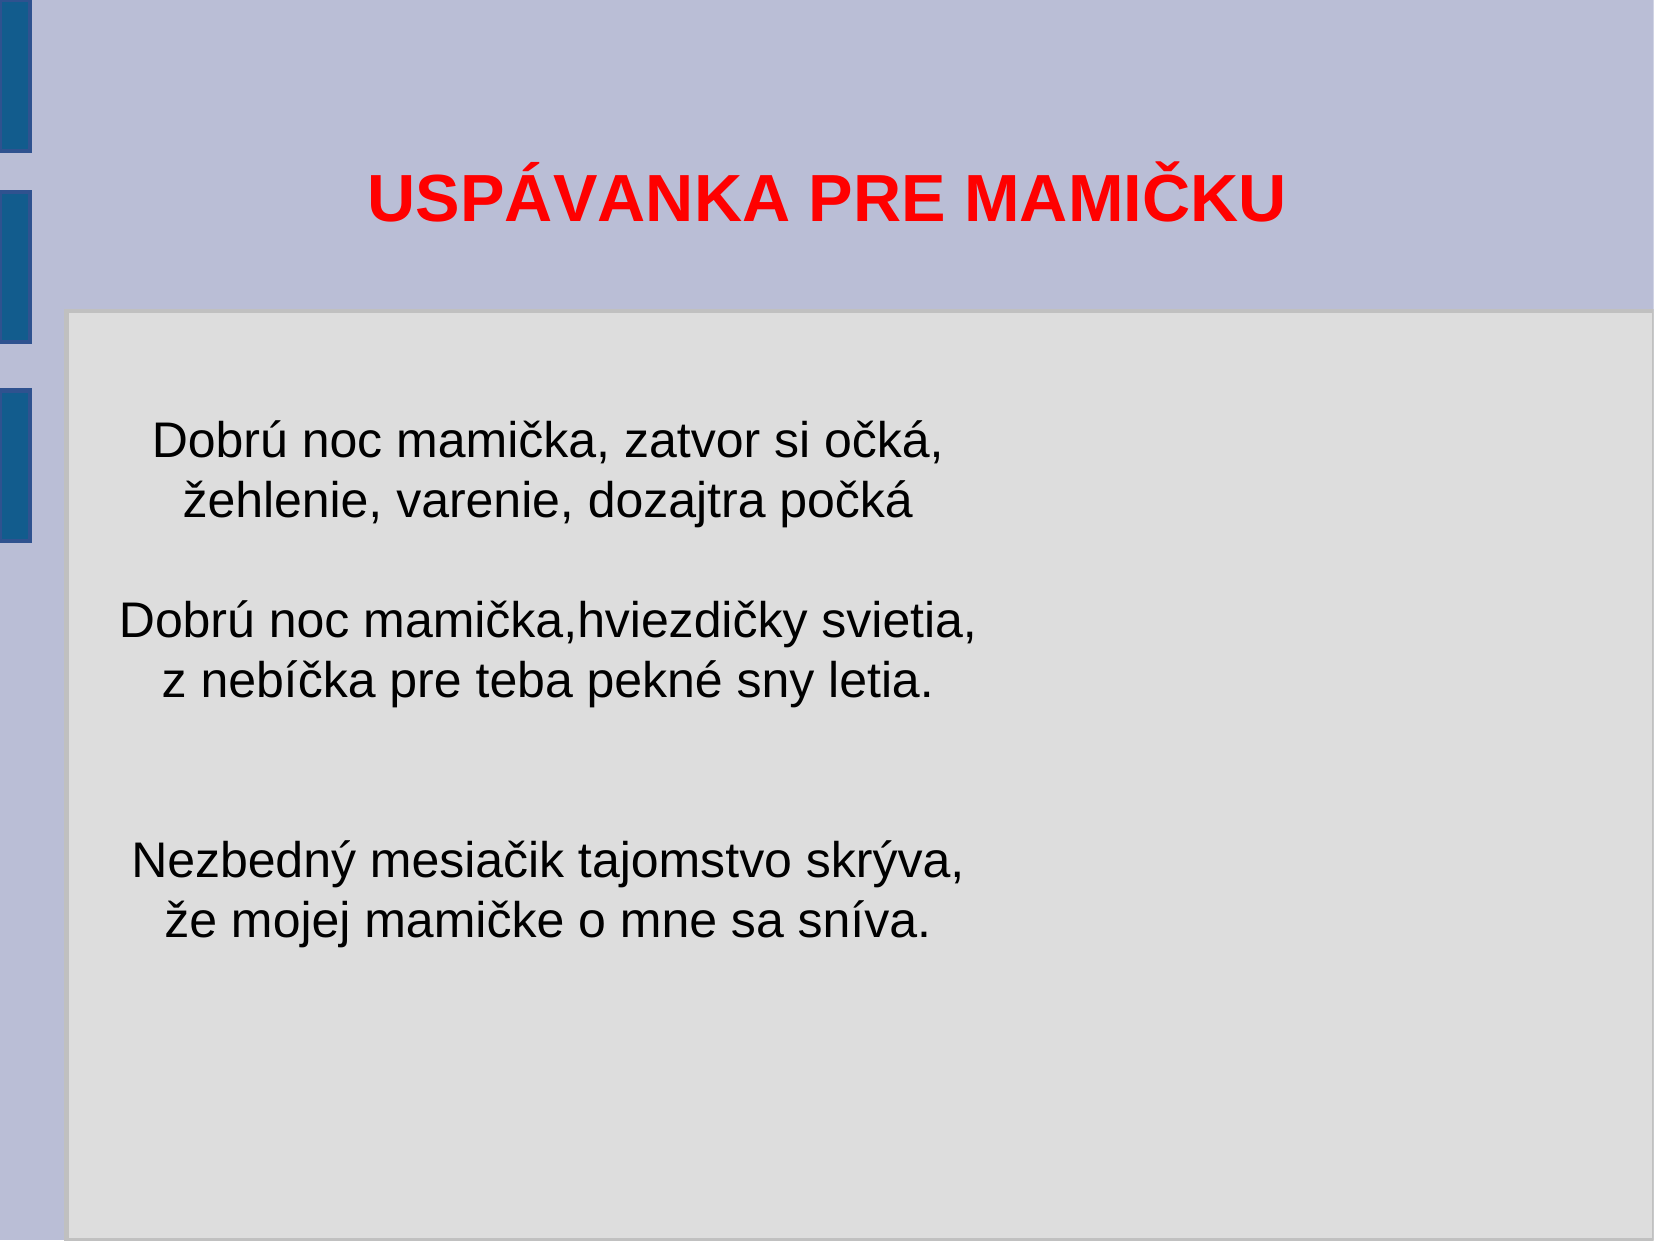

# USPÁVANKA PRE MAMIČKU
Dobrú noc mamička, zatvor si očká,
žehlenie, varenie, dozajtra počká
Dobrú noc mamička,hviezdičky svietia,
z nebíčka pre teba pekné sny letia.
Nezbedný mesiačik tajomstvo skrýva,
že mojej mamičke o mne sa sníva.